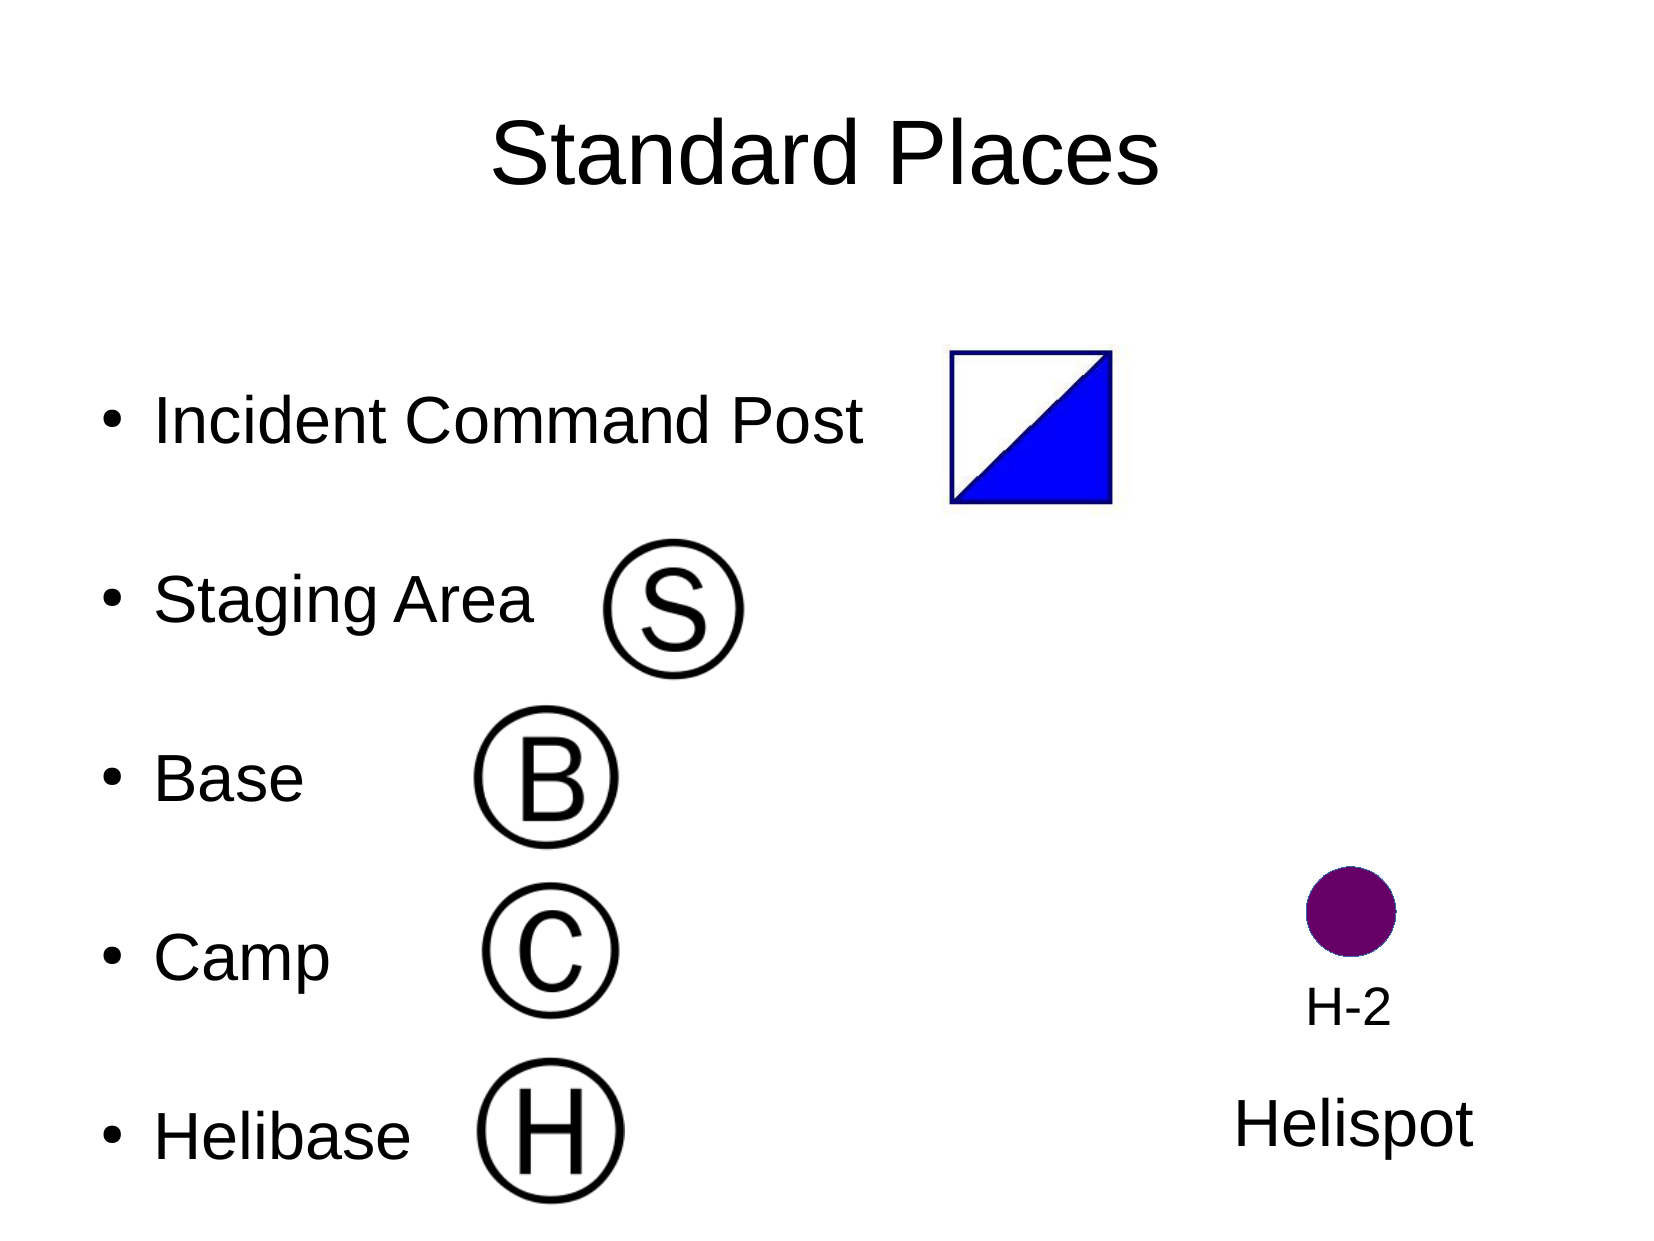

# Standard Places
Incident Command Post
Staging Area
Base
Camp
Helibase
H-2
Helispot